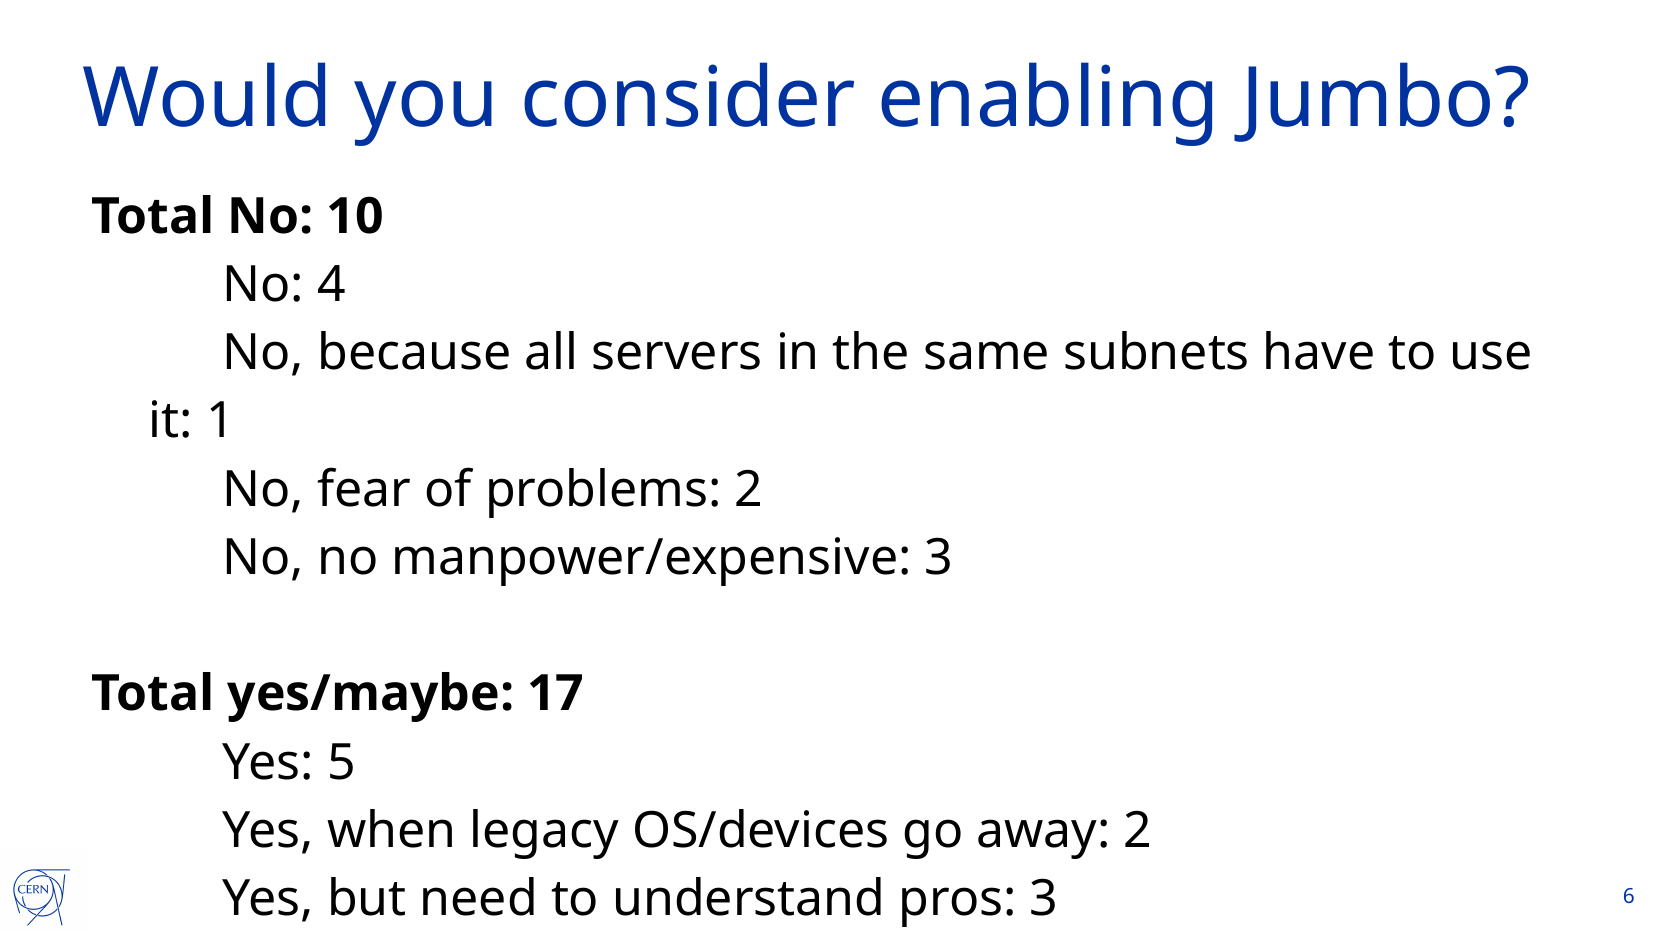

# Would you consider enabling Jumbo?
Total No: 10
	No: 4
	No, because all servers in the same subnets have to use it: 1
	No, fear of problems: 2
	No, no manpower/expensive: 3
Total yes/maybe: 17
	Yes: 5
	Yes, when legacy OS/devices go away: 2
	Yes, but need to understand pros: 3
	Maybe: 7